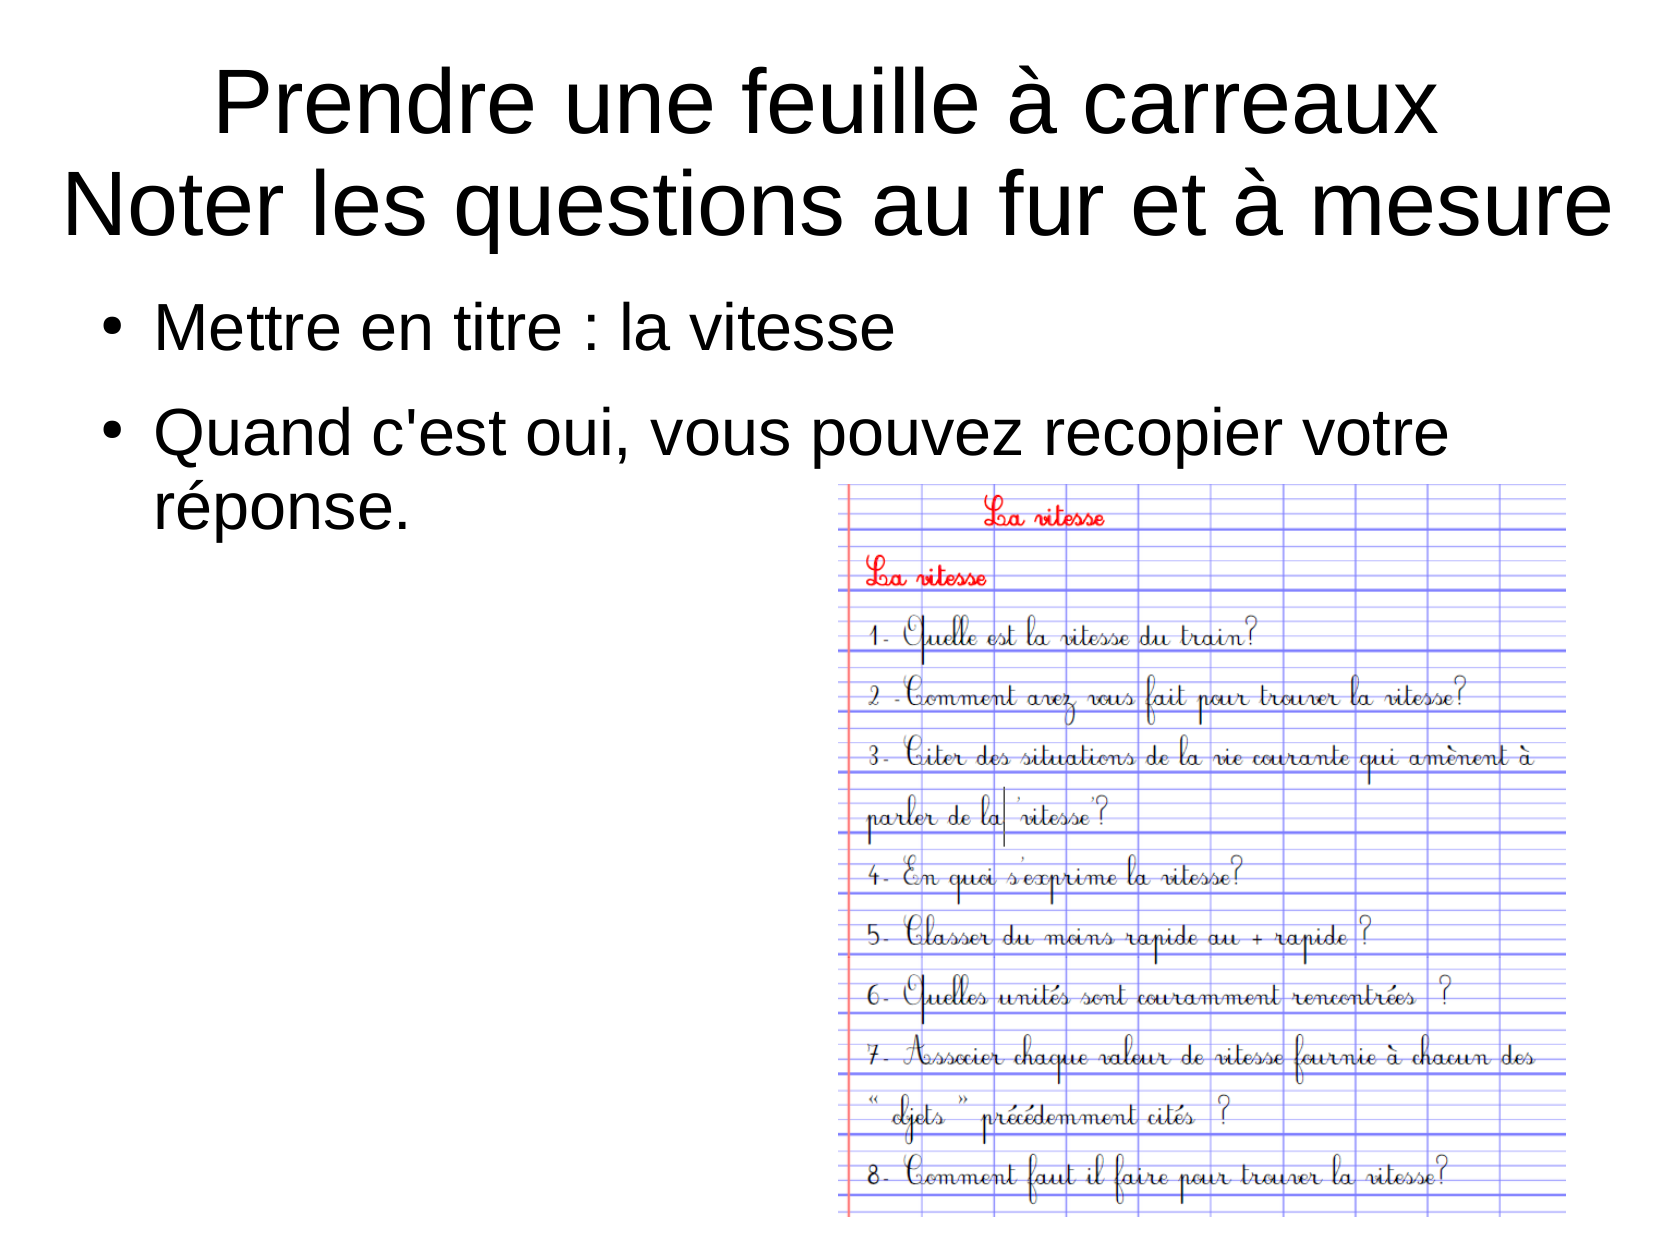

# Prendre une feuille à carreaux  Noter les questions au fur et à mesure
Mettre en titre : la vitesse
Quand c'est oui, vous pouvez recopier votre réponse.